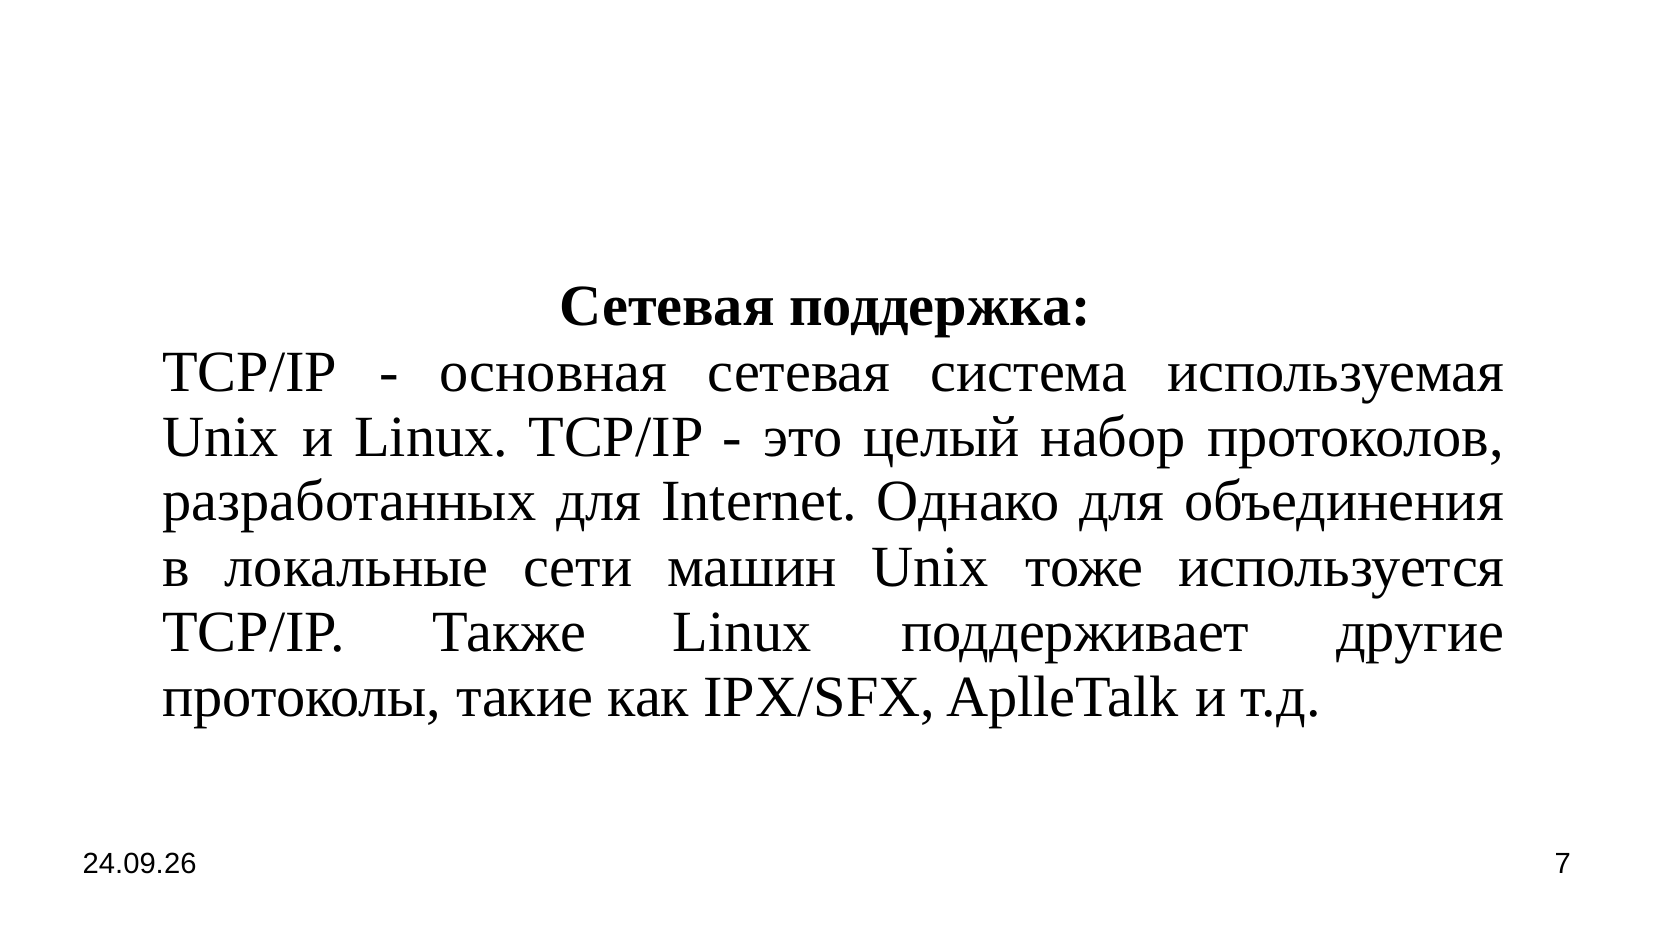

Сетевая поддержка:
TCP/IP - основная сетевая система используемая Unix и Linux. TCP/IP - это целый набор протоколов, разработанных для Internet. Однако для объединения в локальные сети машин Unix тоже используется TCP/IP. Также Linux поддерживает другие протоколы, такие как IPX/SFX, AplleTalk и т.д.
7